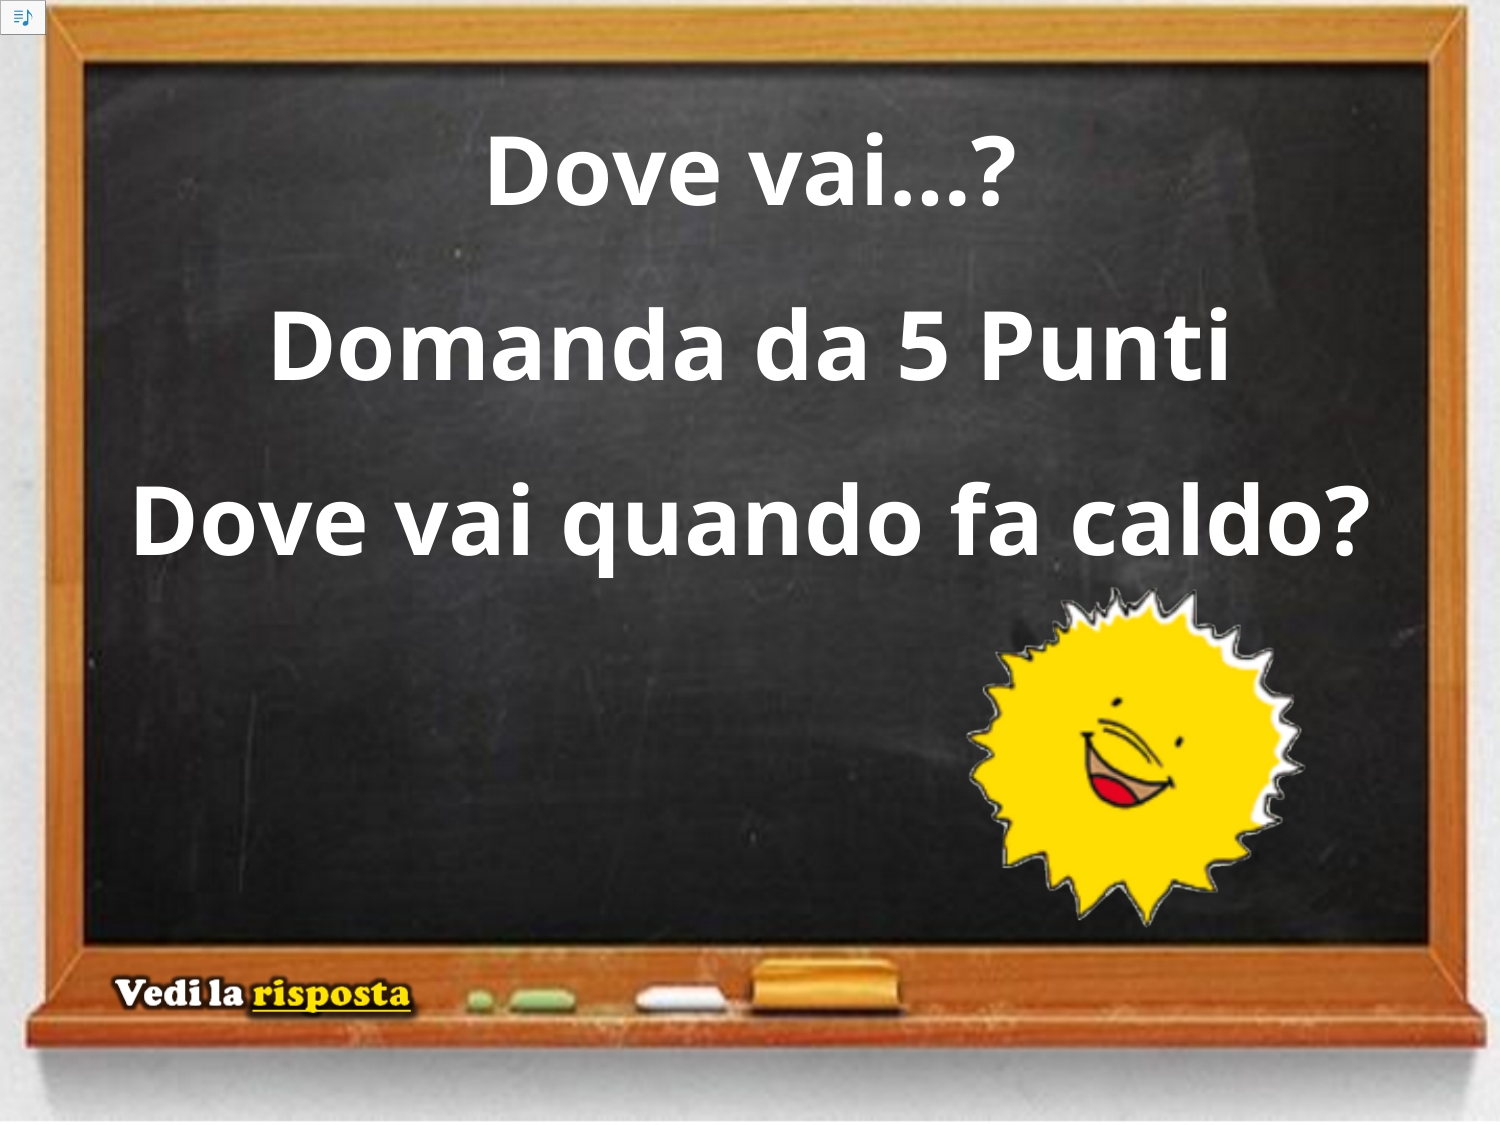

Dove vai…?
Domanda da 5 Punti
Dove vai quando fa caldo?